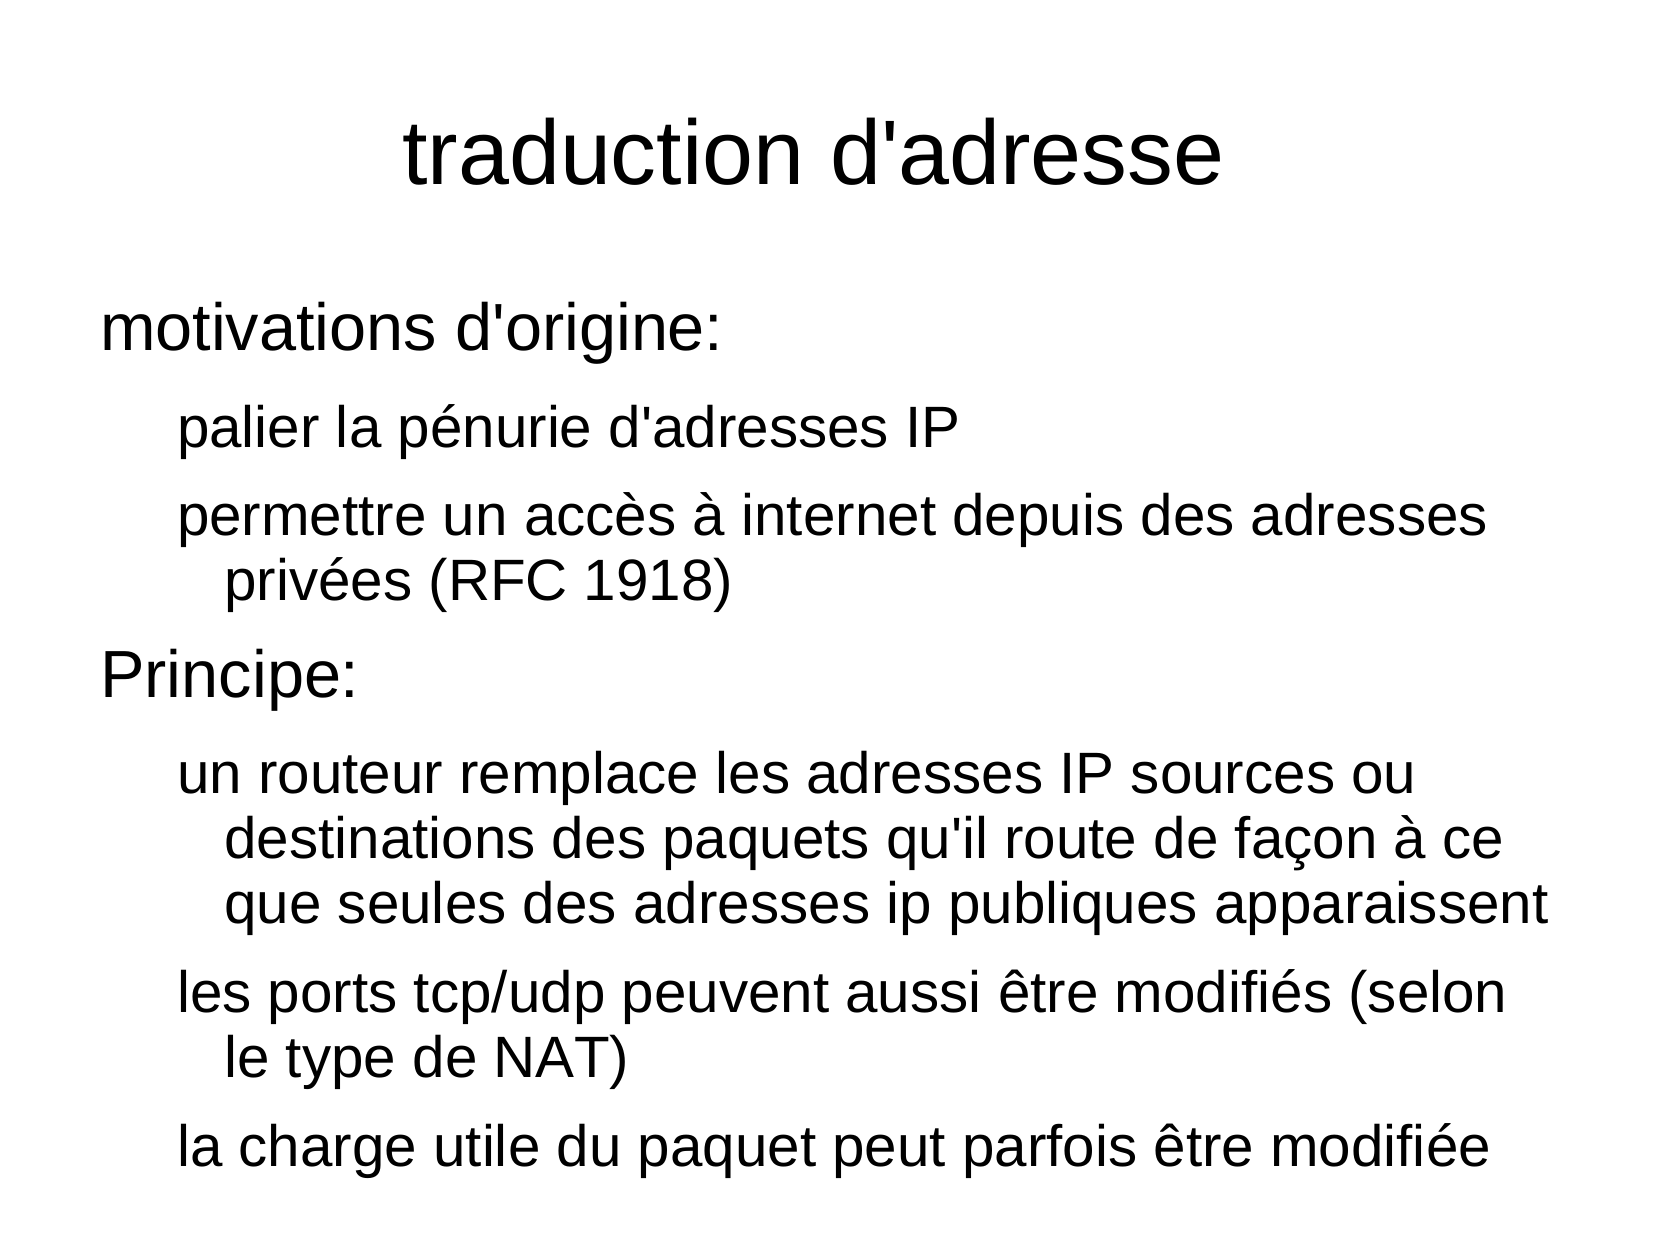

# traduction d'adresse
motivations d'origine:
palier la pénurie d'adresses IP
permettre un accès à internet depuis des adresses privées (RFC 1918)
Principe:
un routeur remplace les adresses IP sources ou destinations des paquets qu'il route de façon à ce que seules des adresses ip publiques apparaissent
les ports tcp/udp peuvent aussi être modifiés (selon le type de NAT)
la charge utile du paquet peut parfois être modifiée